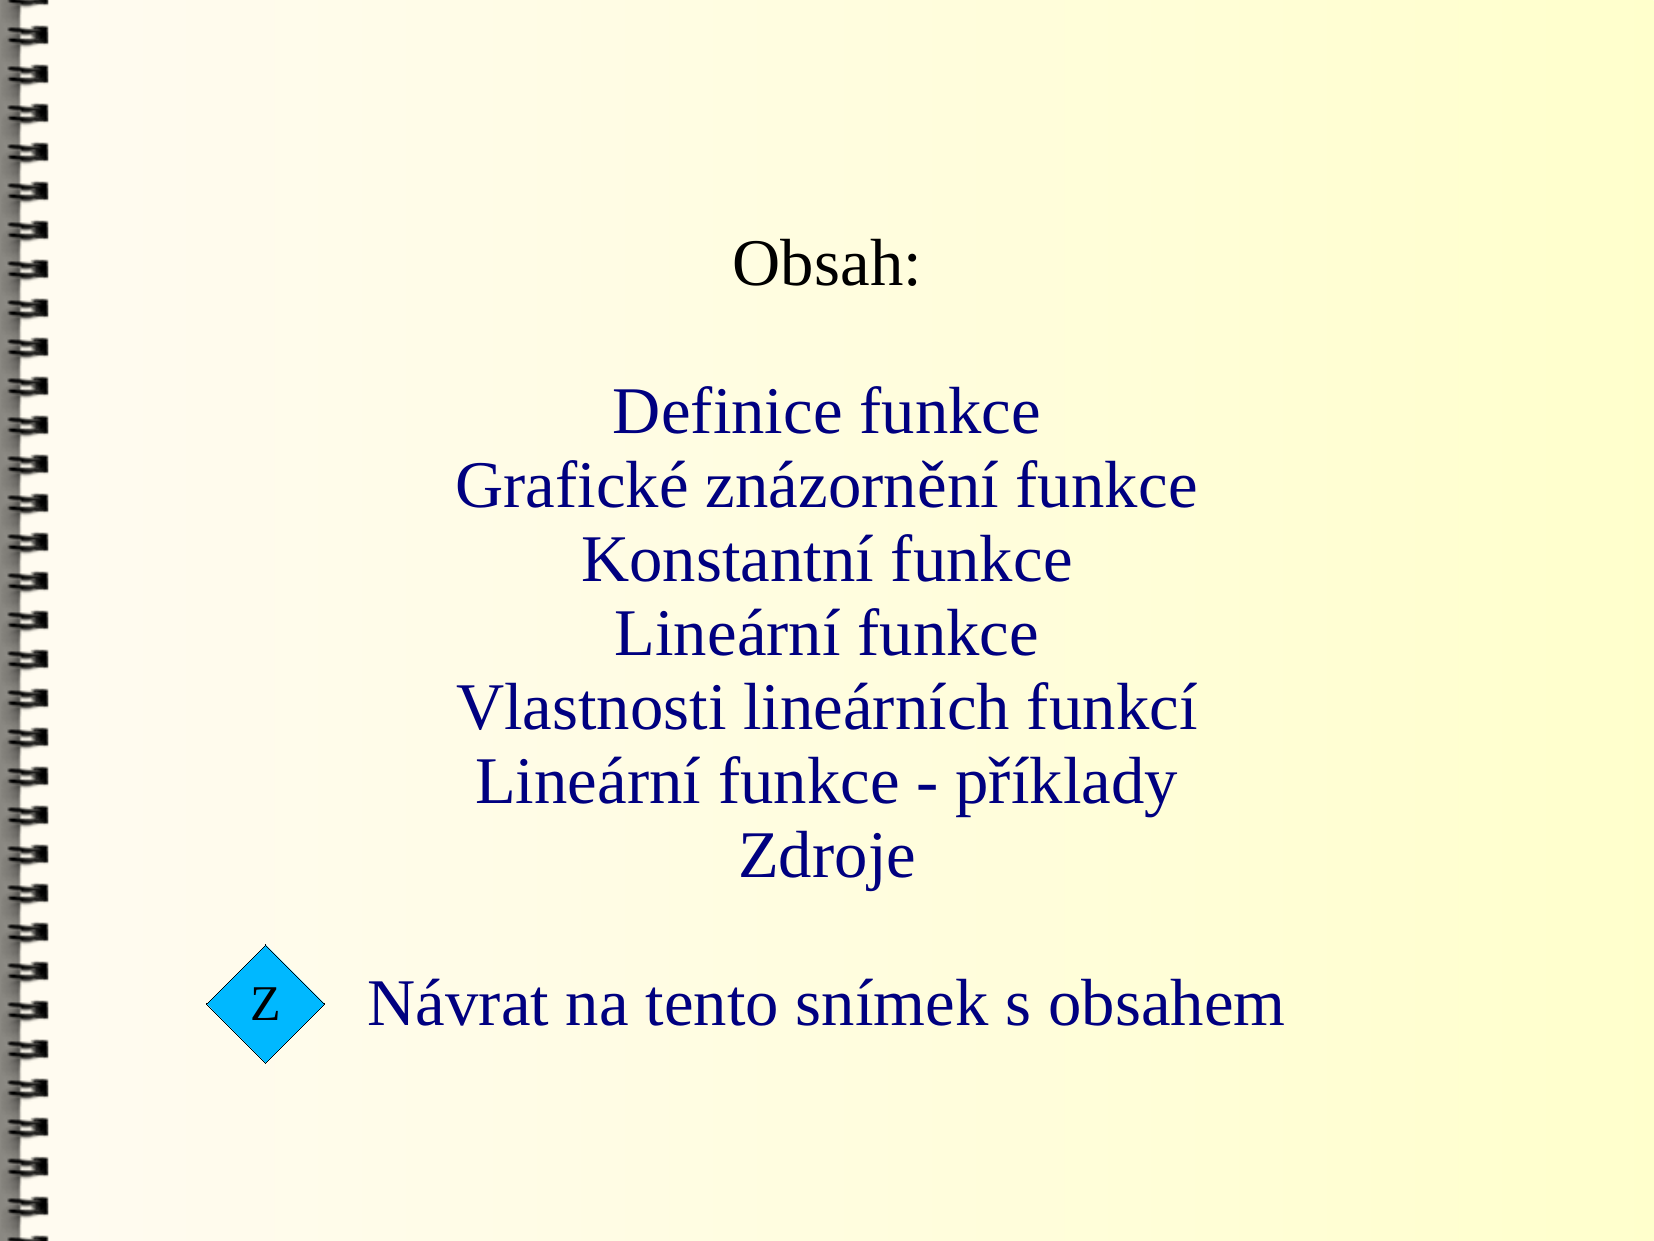

# Obsah:
Definice funkce
Grafické znázornění funkce
Konstantní funkce
Lineární funkce
Vlastnosti lineárních funkcí
Lineární funkce - příklady
Zdroje
Návrat na tento snímek s obsahem
Z